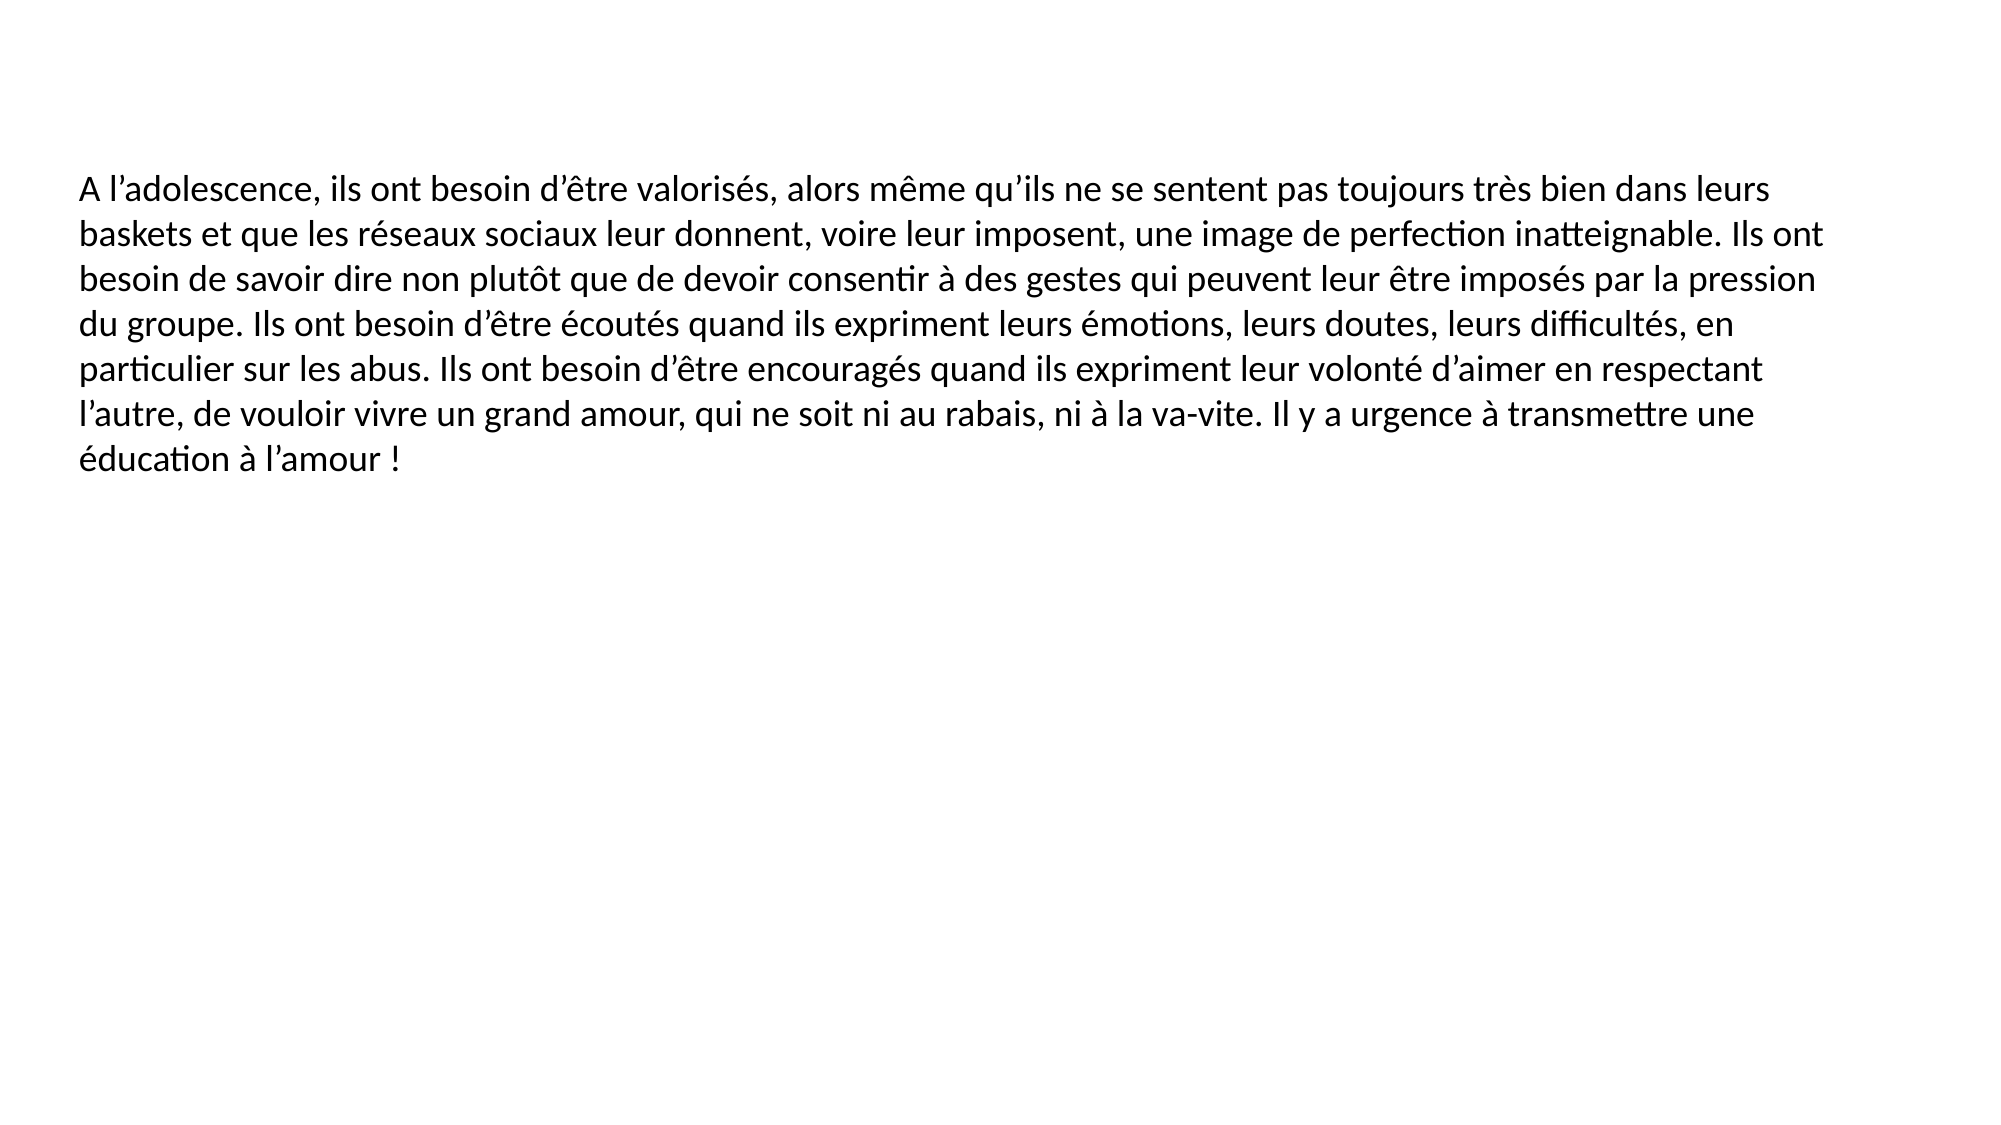

A l’adolescence, ils ont besoin d’être valorisés, alors même qu’ils ne se sentent pas toujours très bien dans leurs baskets et que les réseaux sociaux leur donnent, voire leur imposent, une image de perfection inatteignable. Ils ont besoin de savoir dire non plutôt que de devoir consentir à des gestes qui peuvent leur être imposés par la pression du groupe. Ils ont besoin d’être écoutés quand ils expriment leurs émotions, leurs doutes, leurs difficultés, en particulier sur les abus. Ils ont besoin d’être encouragés quand ils expriment leur volonté d’aimer en respectant l’autre, de vouloir vivre un grand amour, qui ne soit ni au rabais, ni à la va-vite. Il y a urgence à transmettre une éducation à l’amour !